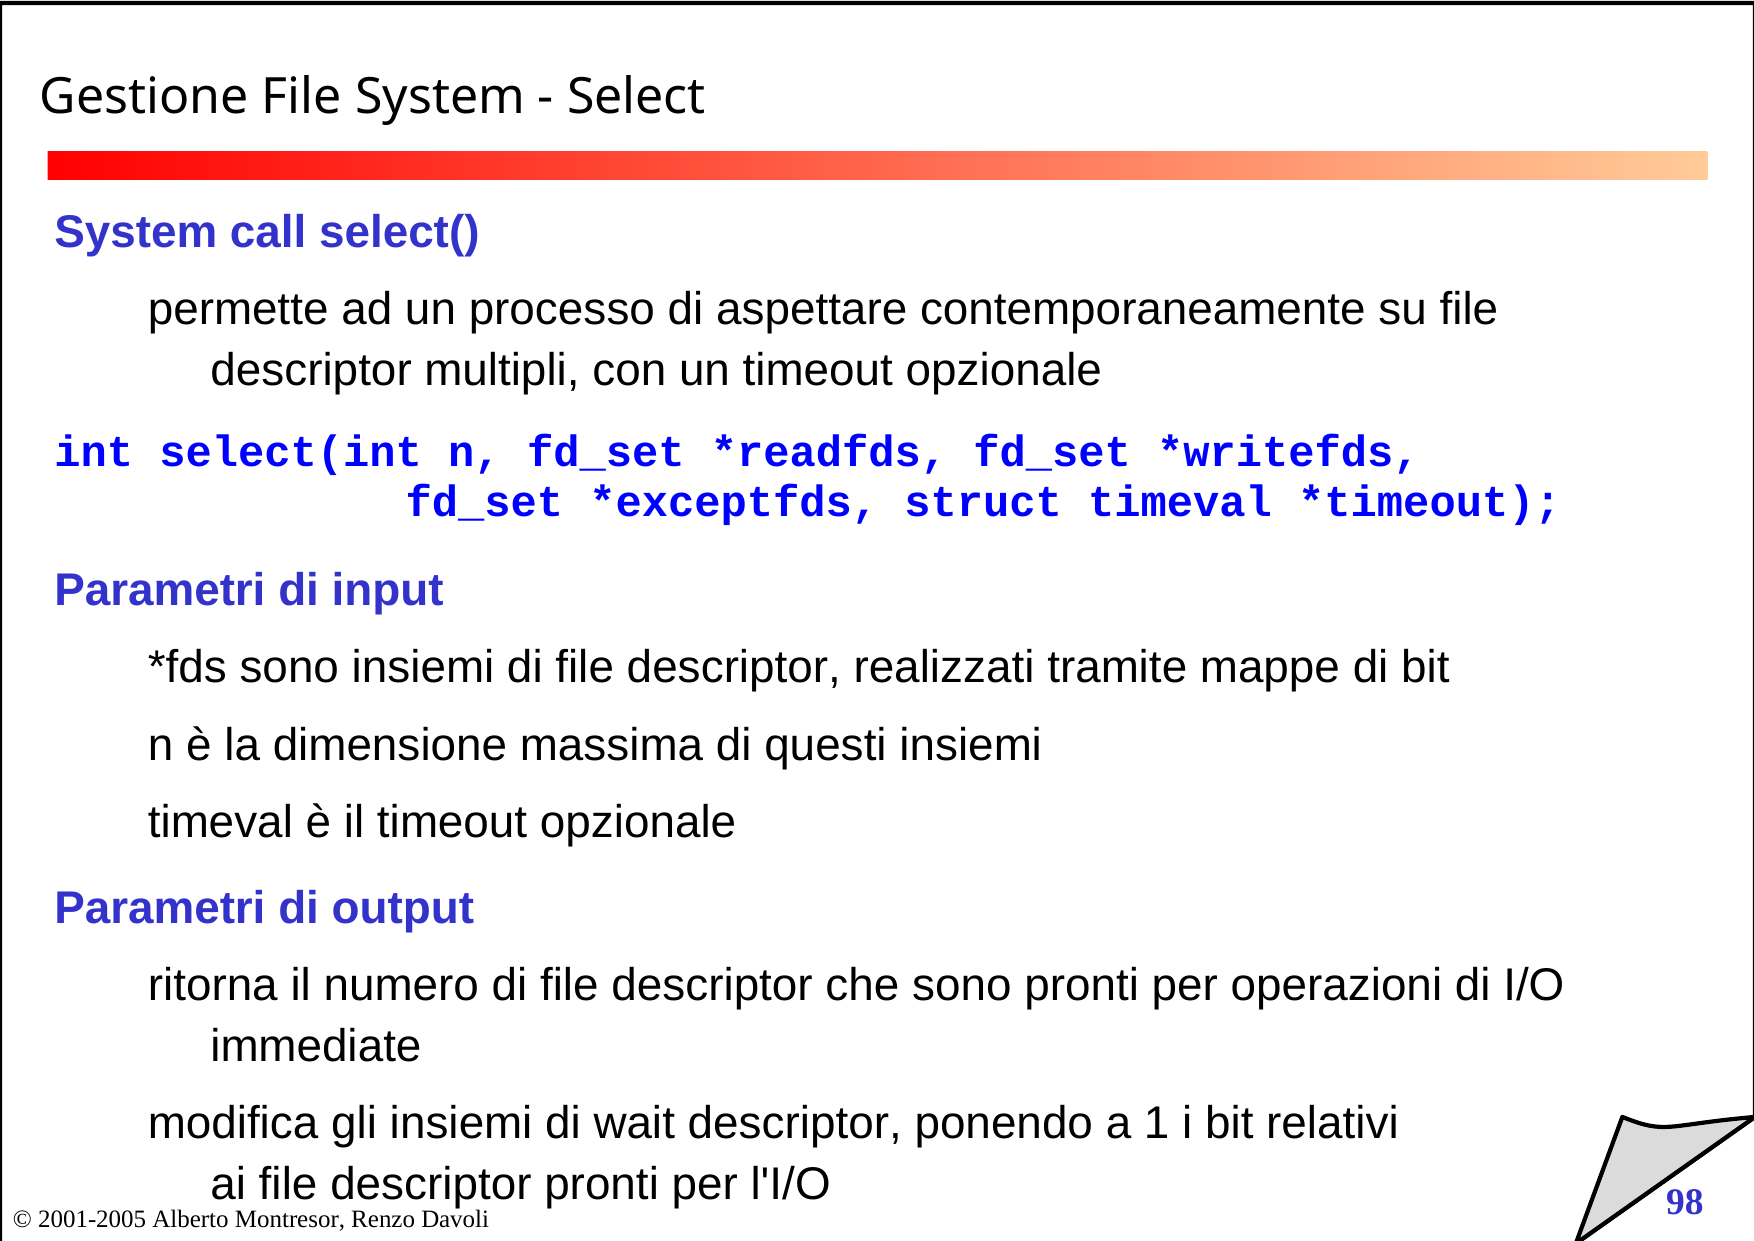

# Gestione File System - Select
System call select()
permette ad un processo di aspettare contemporaneamente su file descriptor multipli, con un timeout opzionale
int select(int n, fd_set *readfds, fd_set *writefds,
 fd_set *exceptfds, struct timeval *timeout);
Parametri di input
*fds sono insiemi di file descriptor, realizzati tramite mappe di bit
n è la dimensione massima di questi insiemi
timeval è il timeout opzionale
Parametri di output
ritorna il numero di file descriptor che sono pronti per operazioni di I/O immediate
modifica gli insiemi di wait descriptor, ponendo a 1 i bit relativi
ai file descriptor pronti per l'I/O